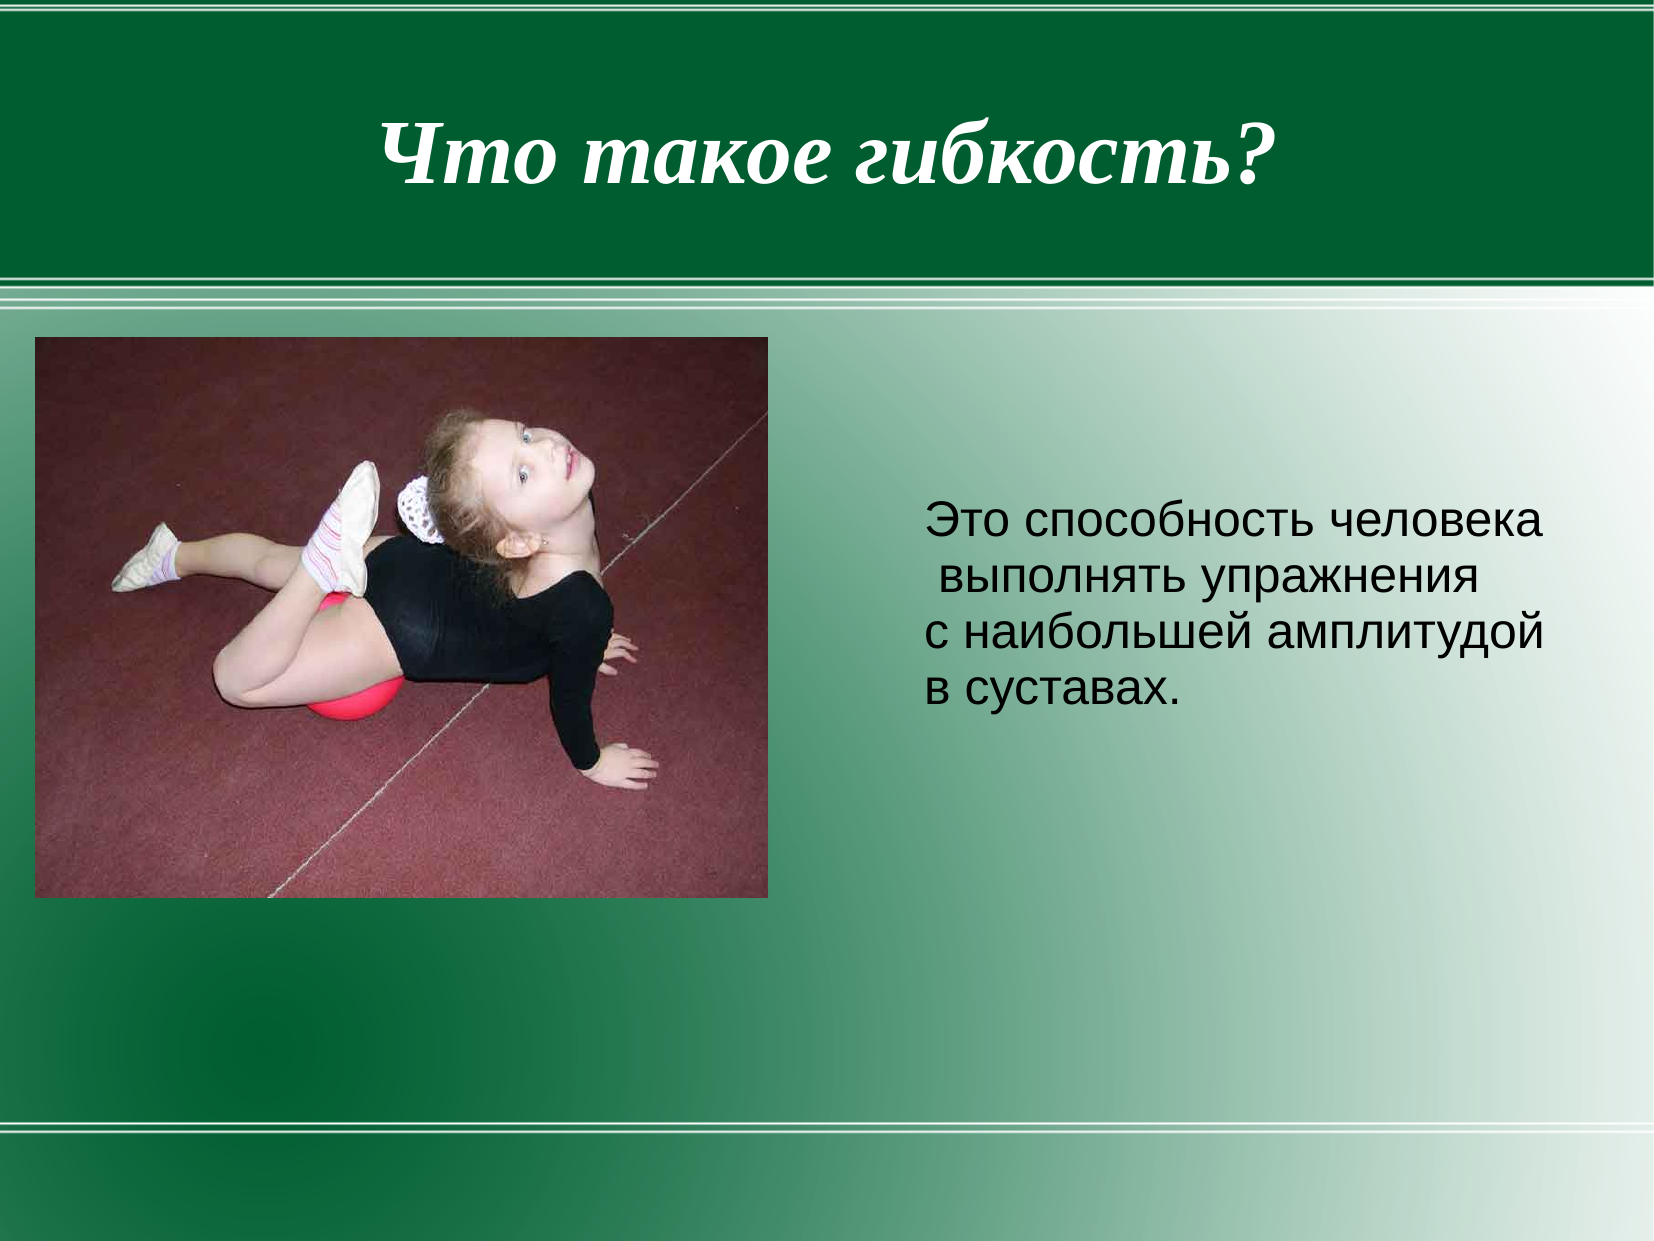

# Что такое гибкость?
Это способность человека
 выполнять упражнения
с наибольшей амплитудой
в суставах.